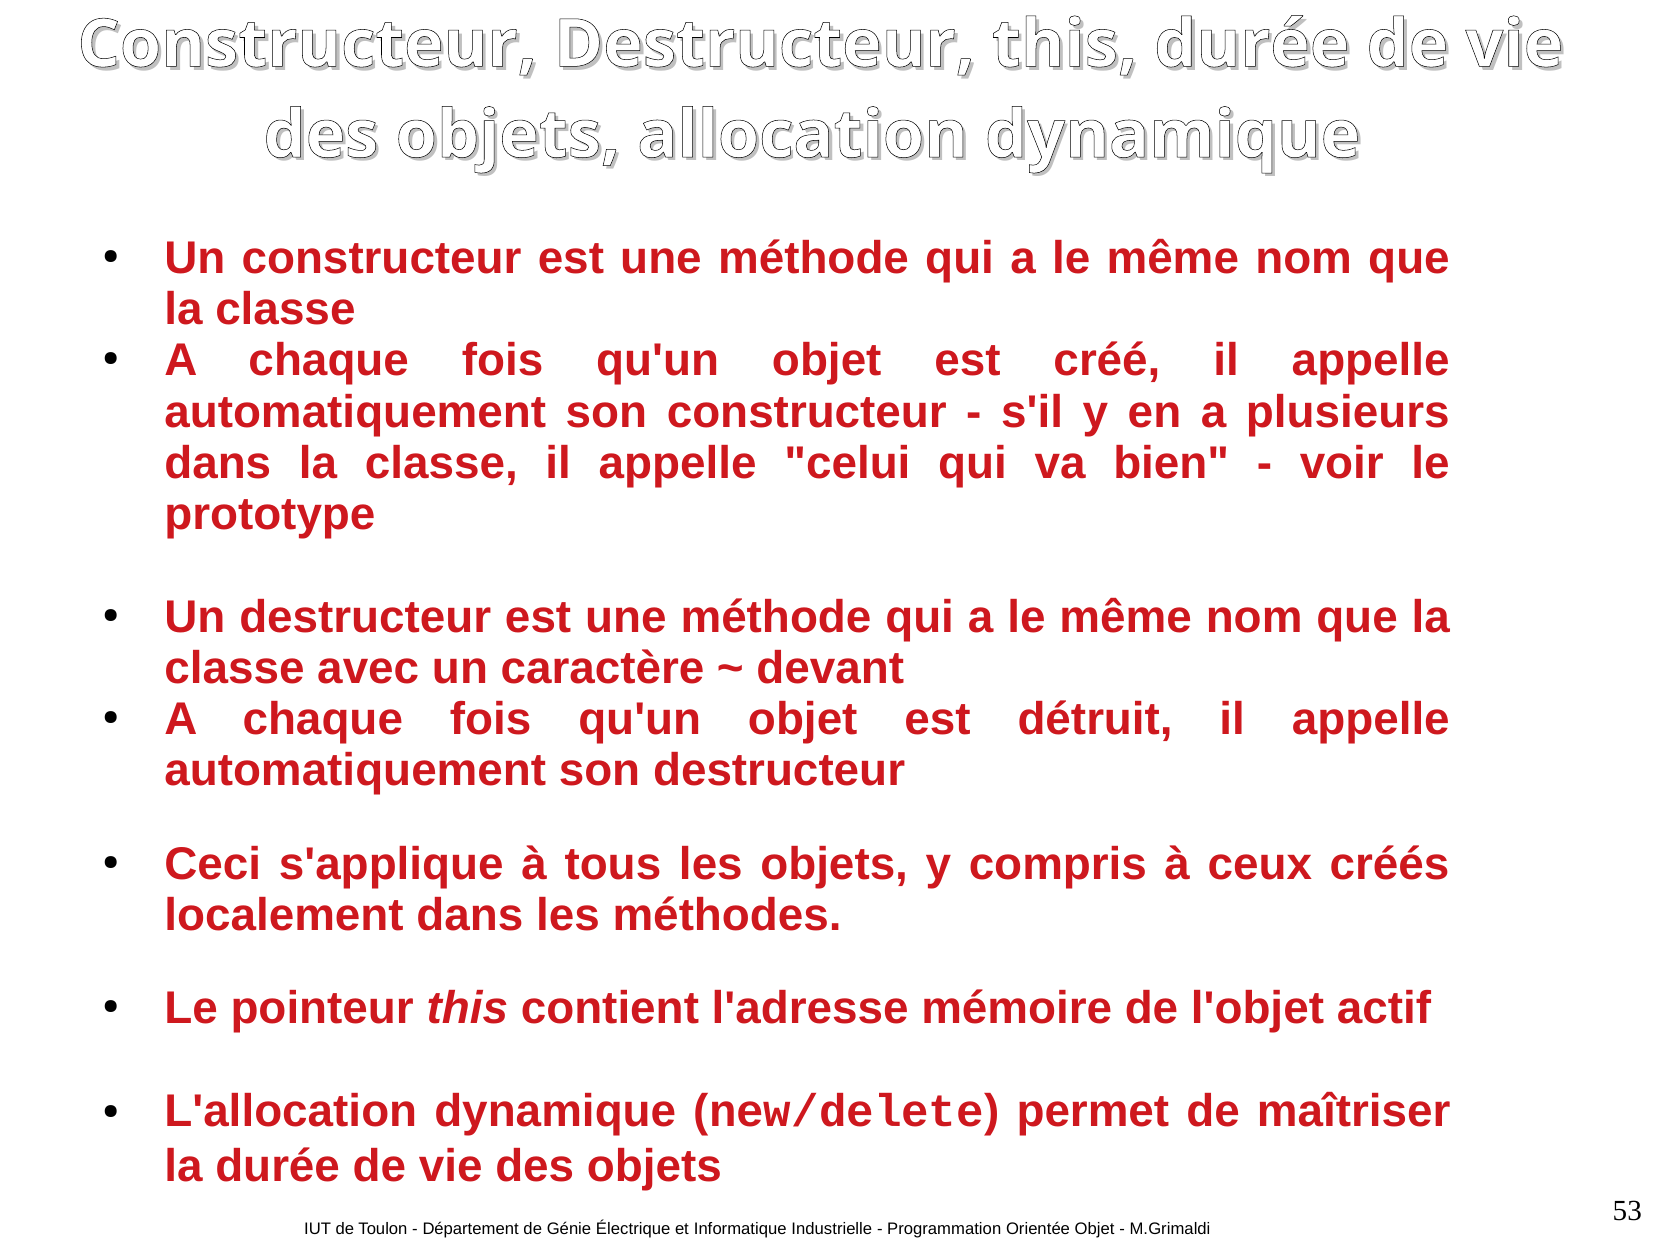

# Constructeur, Destructeur, this, durée de vie des objets, allocation dynamique
Un constructeur est une méthode qui a le même nom que la classe
A chaque fois qu'un objet est créé, il appelle automatiquement son constructeur - s'il y en a plusieurs dans la classe, il appelle "celui qui va bien" - voir le prototype
Un destructeur est une méthode qui a le même nom que la classe avec un caractère ~ devant
A chaque fois qu'un objet est détruit, il appelle automatiquement son destructeur
Ceci s'applique à tous les objets, y compris à ceux créés localement dans les méthodes.
Le pointeur this contient l'adresse mémoire de l'objet actif
L'allocation dynamique (new/delete) permet de maîtriser la durée de vie des objets